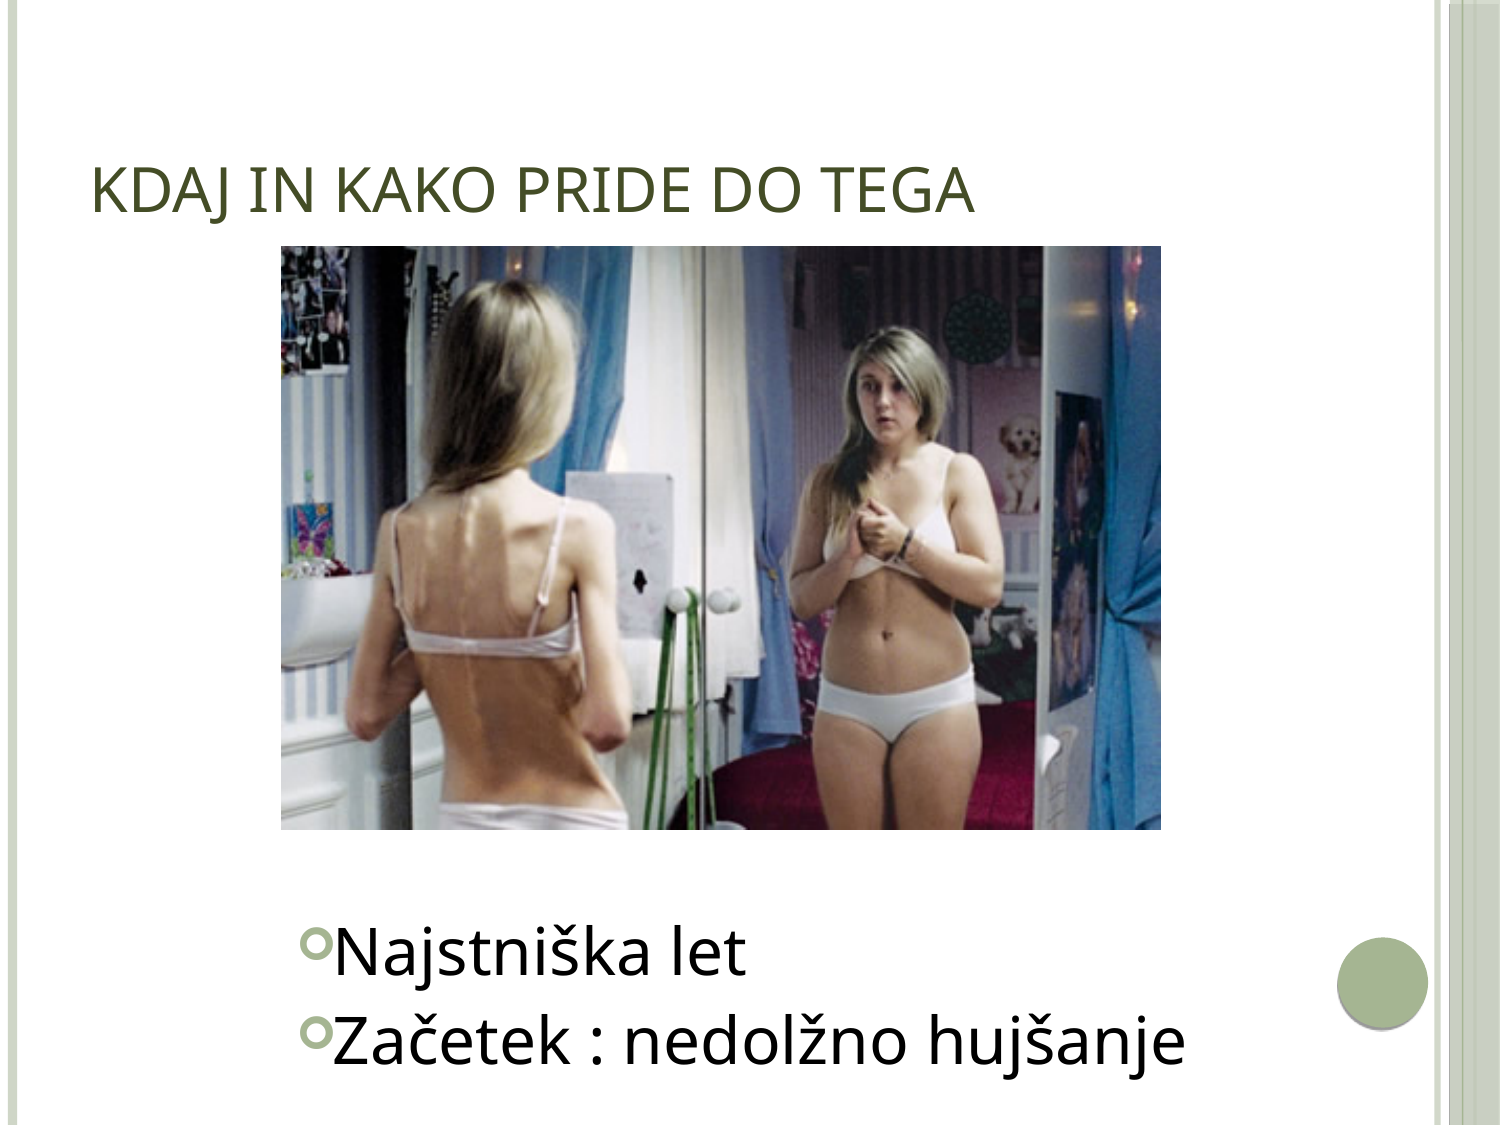

# Kdaj in kako pride do tega
Najstniška let
Začetek : nedolžno hujšanje